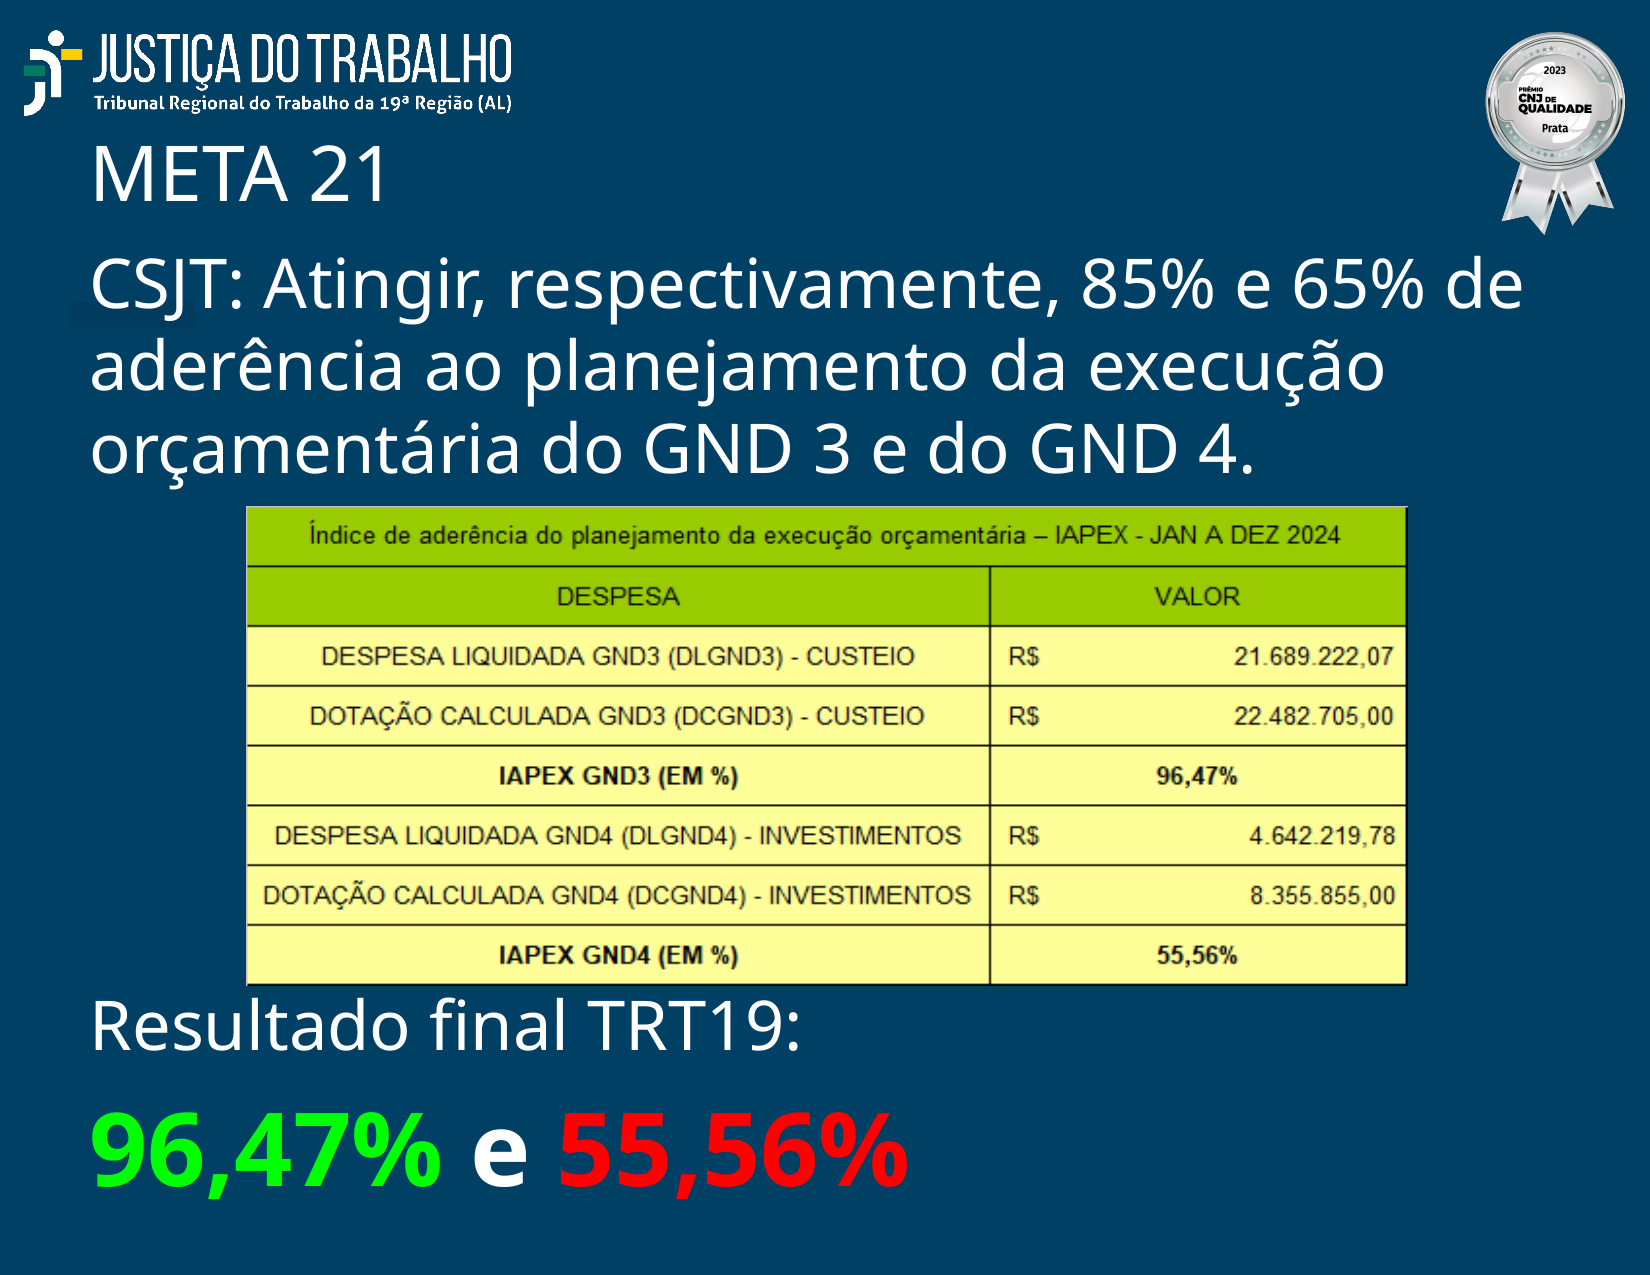

# META 21 CSJT: Atingir, respectivamente, 85% e 65% de aderência ao planejamento da execução orçamentária do GND 3 e do GND 4. Resultado final TRT19: 96,47% e 55,56%